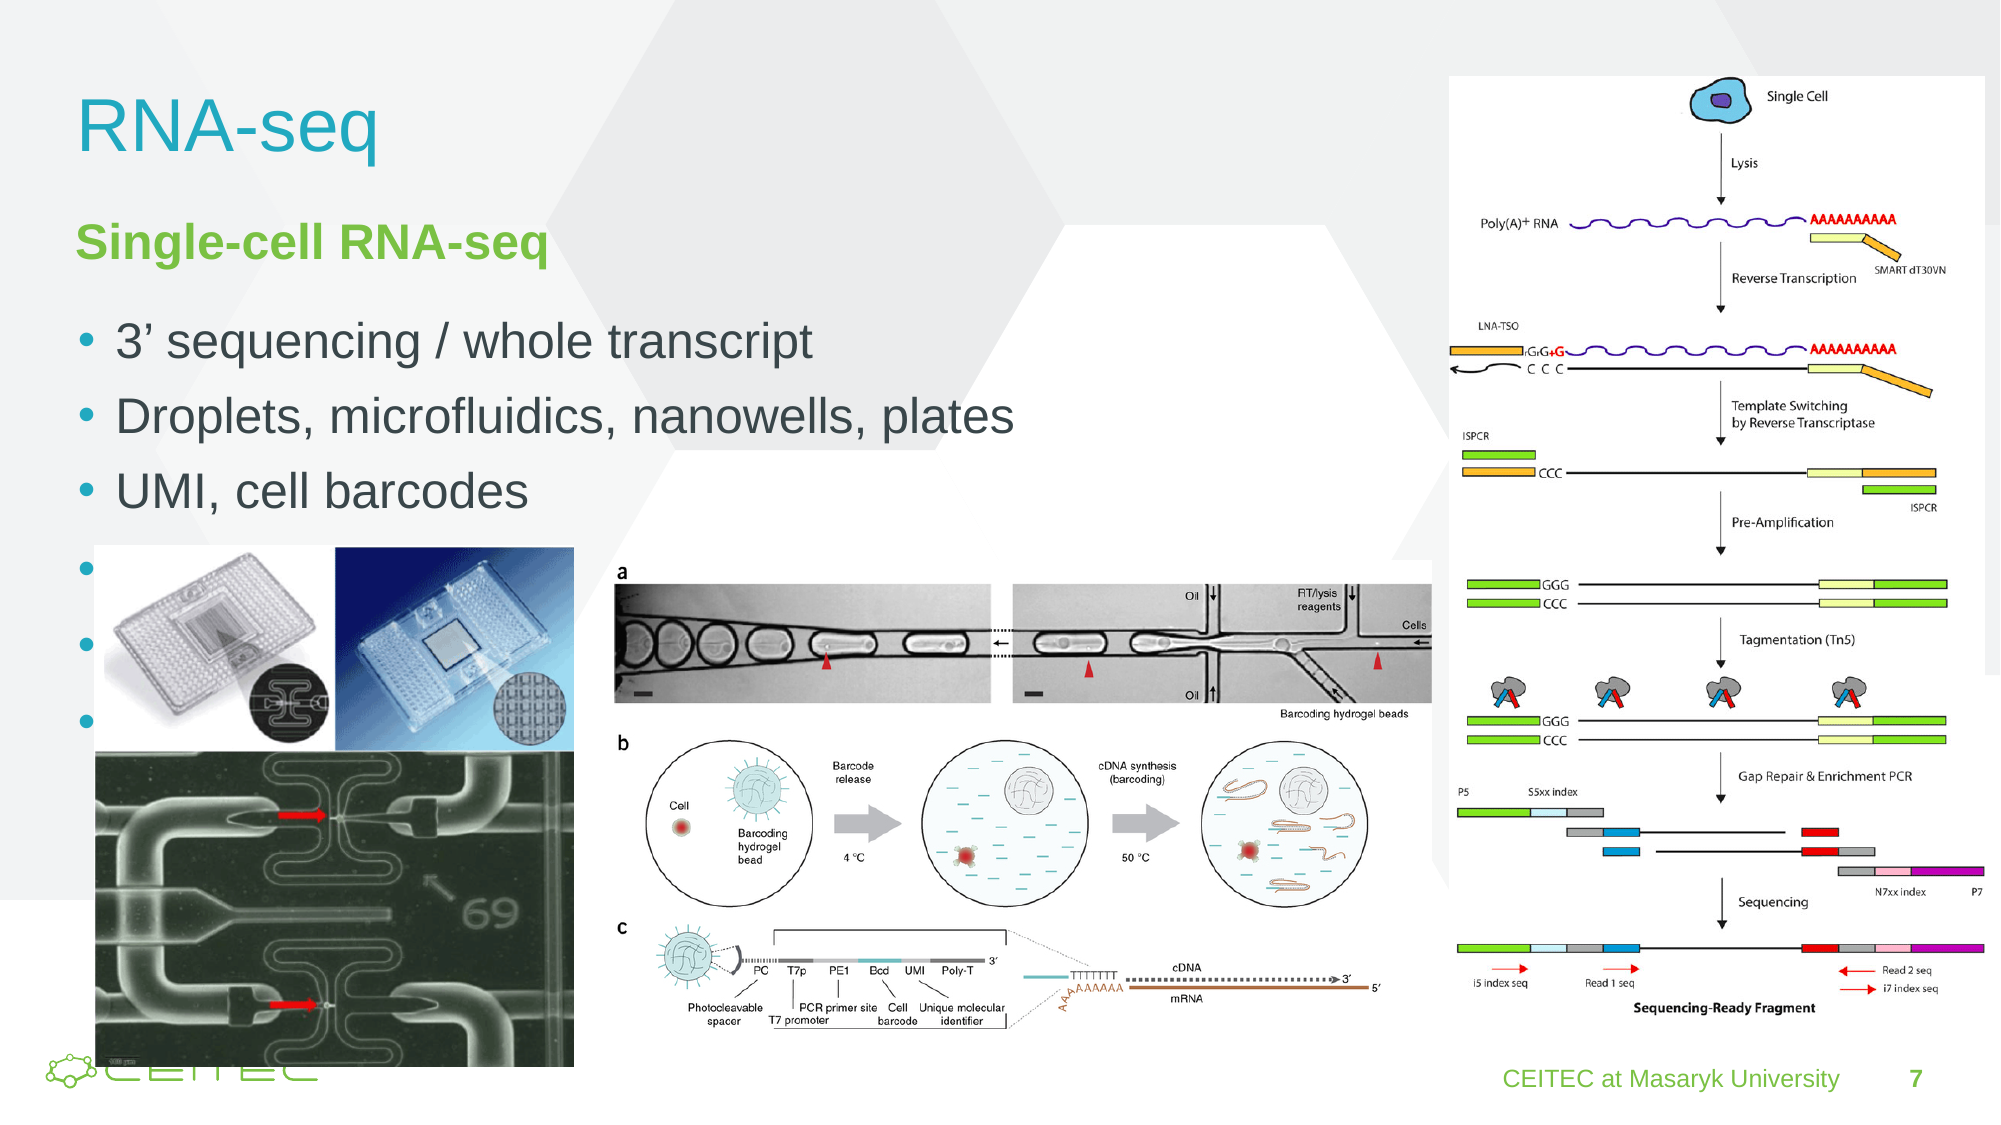

# RNA-seq
Single-cell RNA-seq
3’ sequencing / whole transcript
Droplets, microfluidics, nanowells, plates
UMI, cell barcodes
CEITEC at Masaryk University